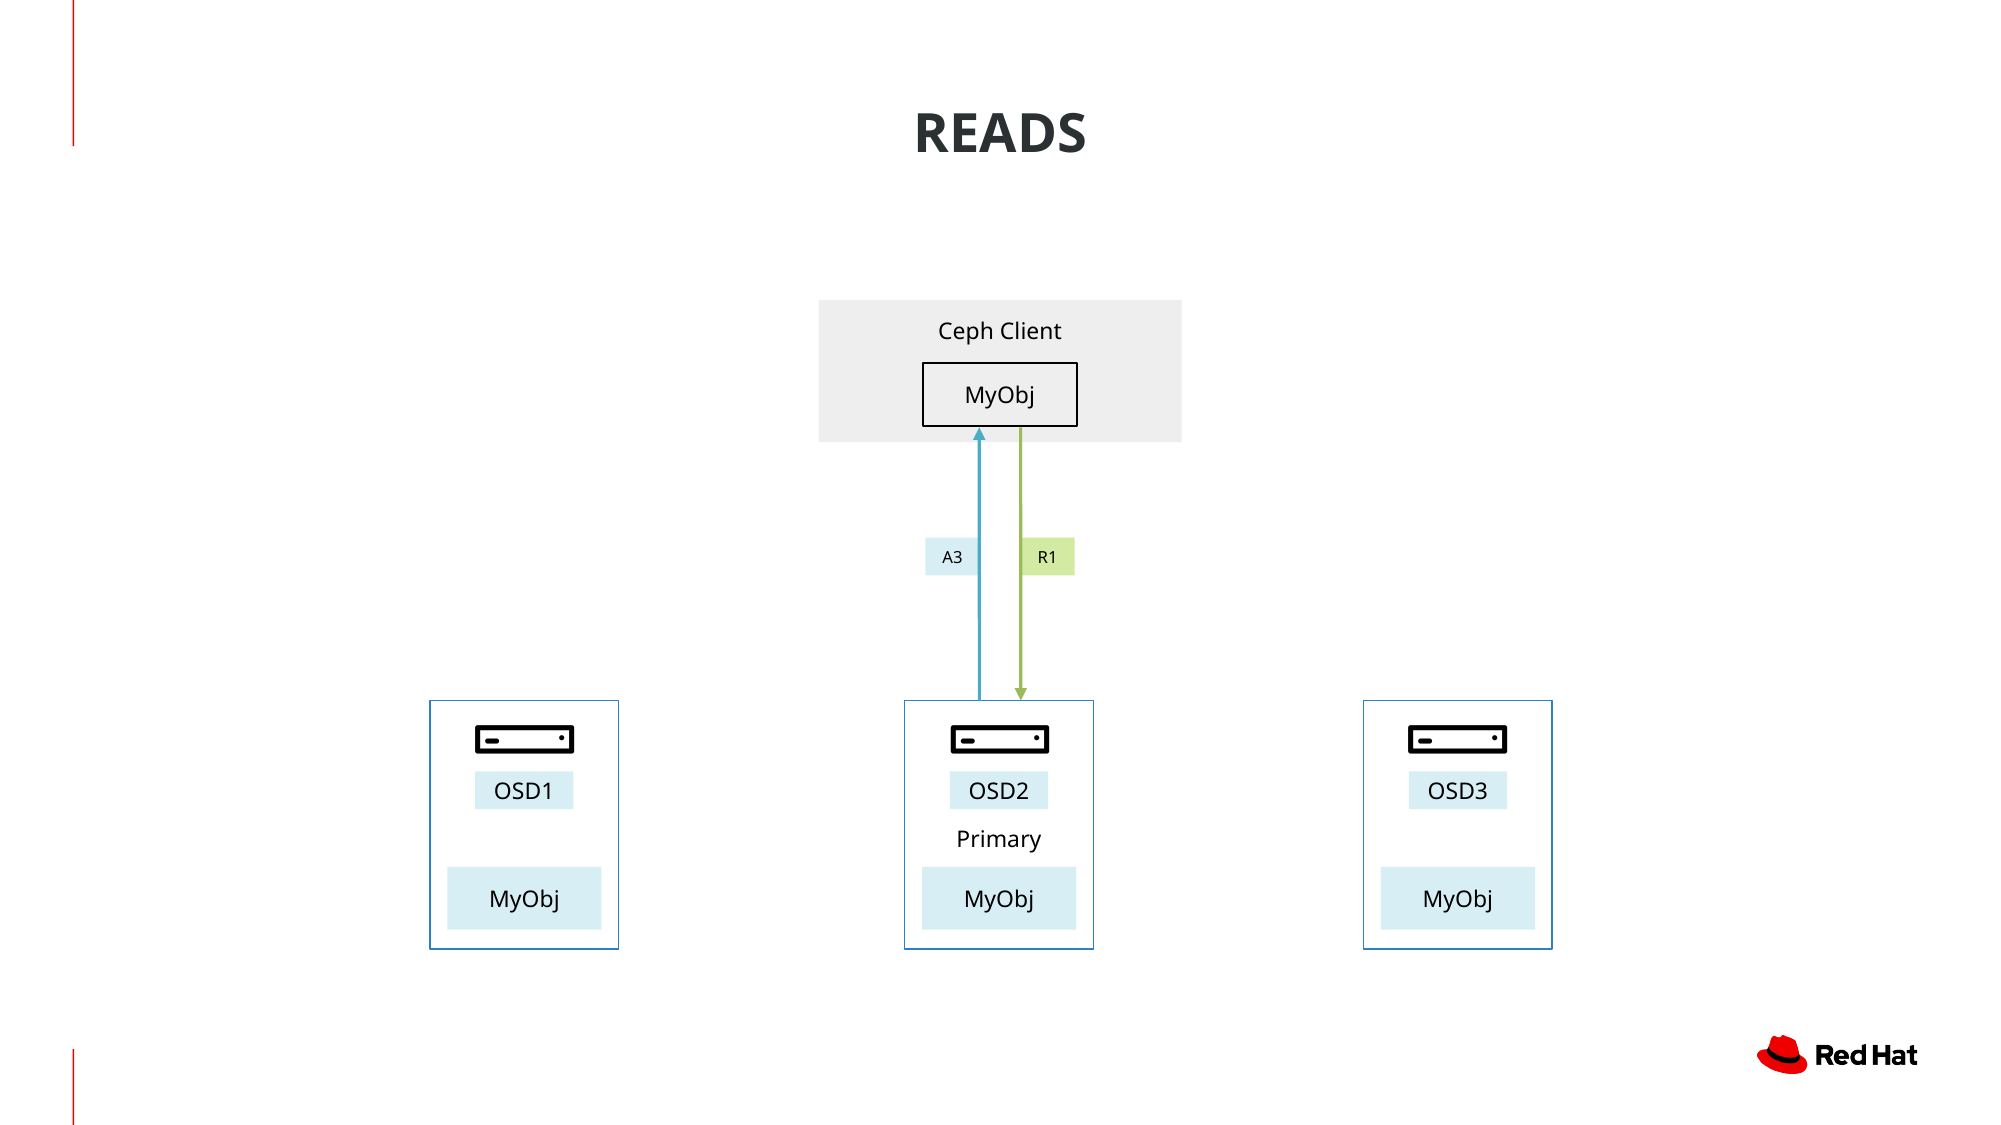

# reads
Ceph Client
MyObj
A3
R1
OSD1
OSD2
OSD3
Primary
MyObj
MyObj
MyObj